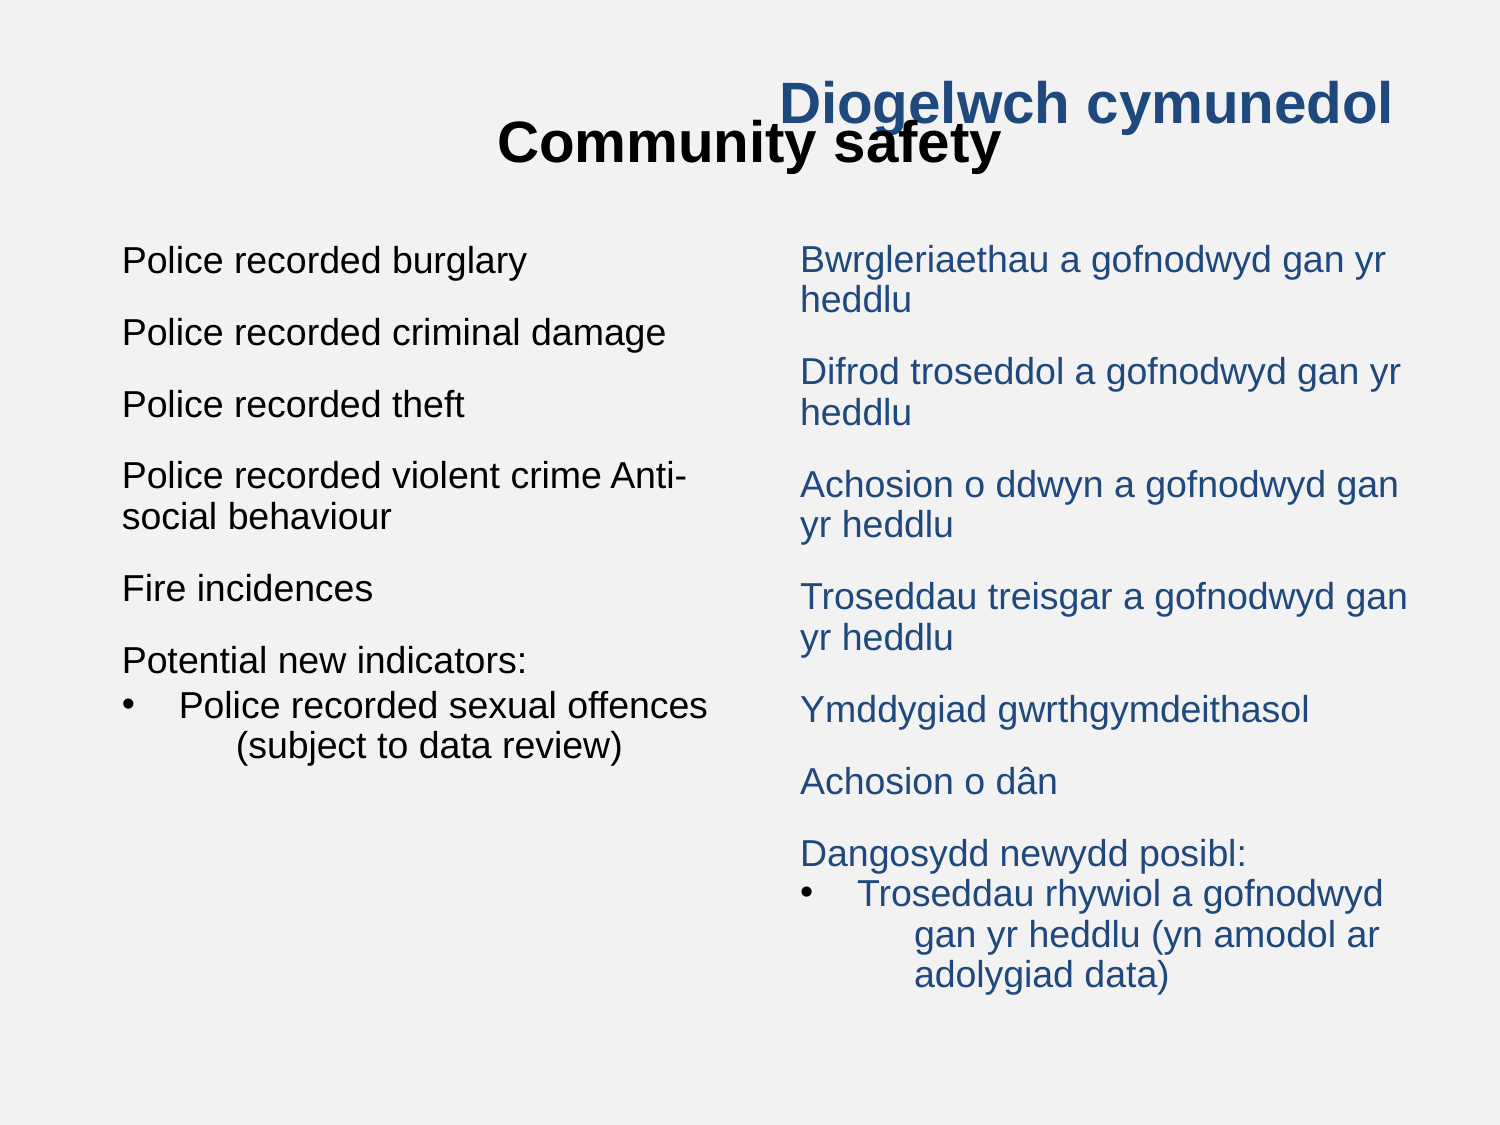

Diogelwch cymunedol
# Community safety
Bwrgleriaethau a gofnodwyd gan yr heddlu
Difrod troseddol a gofnodwyd gan yr heddlu
Achosion o ddwyn a gofnodwyd gan yr heddlu
Troseddau treisgar a gofnodwyd gan yr heddlu
Ymddygiad gwrthgymdeithasol
Achosion o dân
Dangosydd newydd posibl:
Troseddau rhywiol a gofnodwyd gan yr heddlu (yn amodol ar adolygiad data)
Police recorded burglary
Police recorded criminal damage
Police recorded theft
Police recorded violent crime Anti-social behaviour
Fire incidences
Potential new indicators:
Police recorded sexual offences (subject to data review)